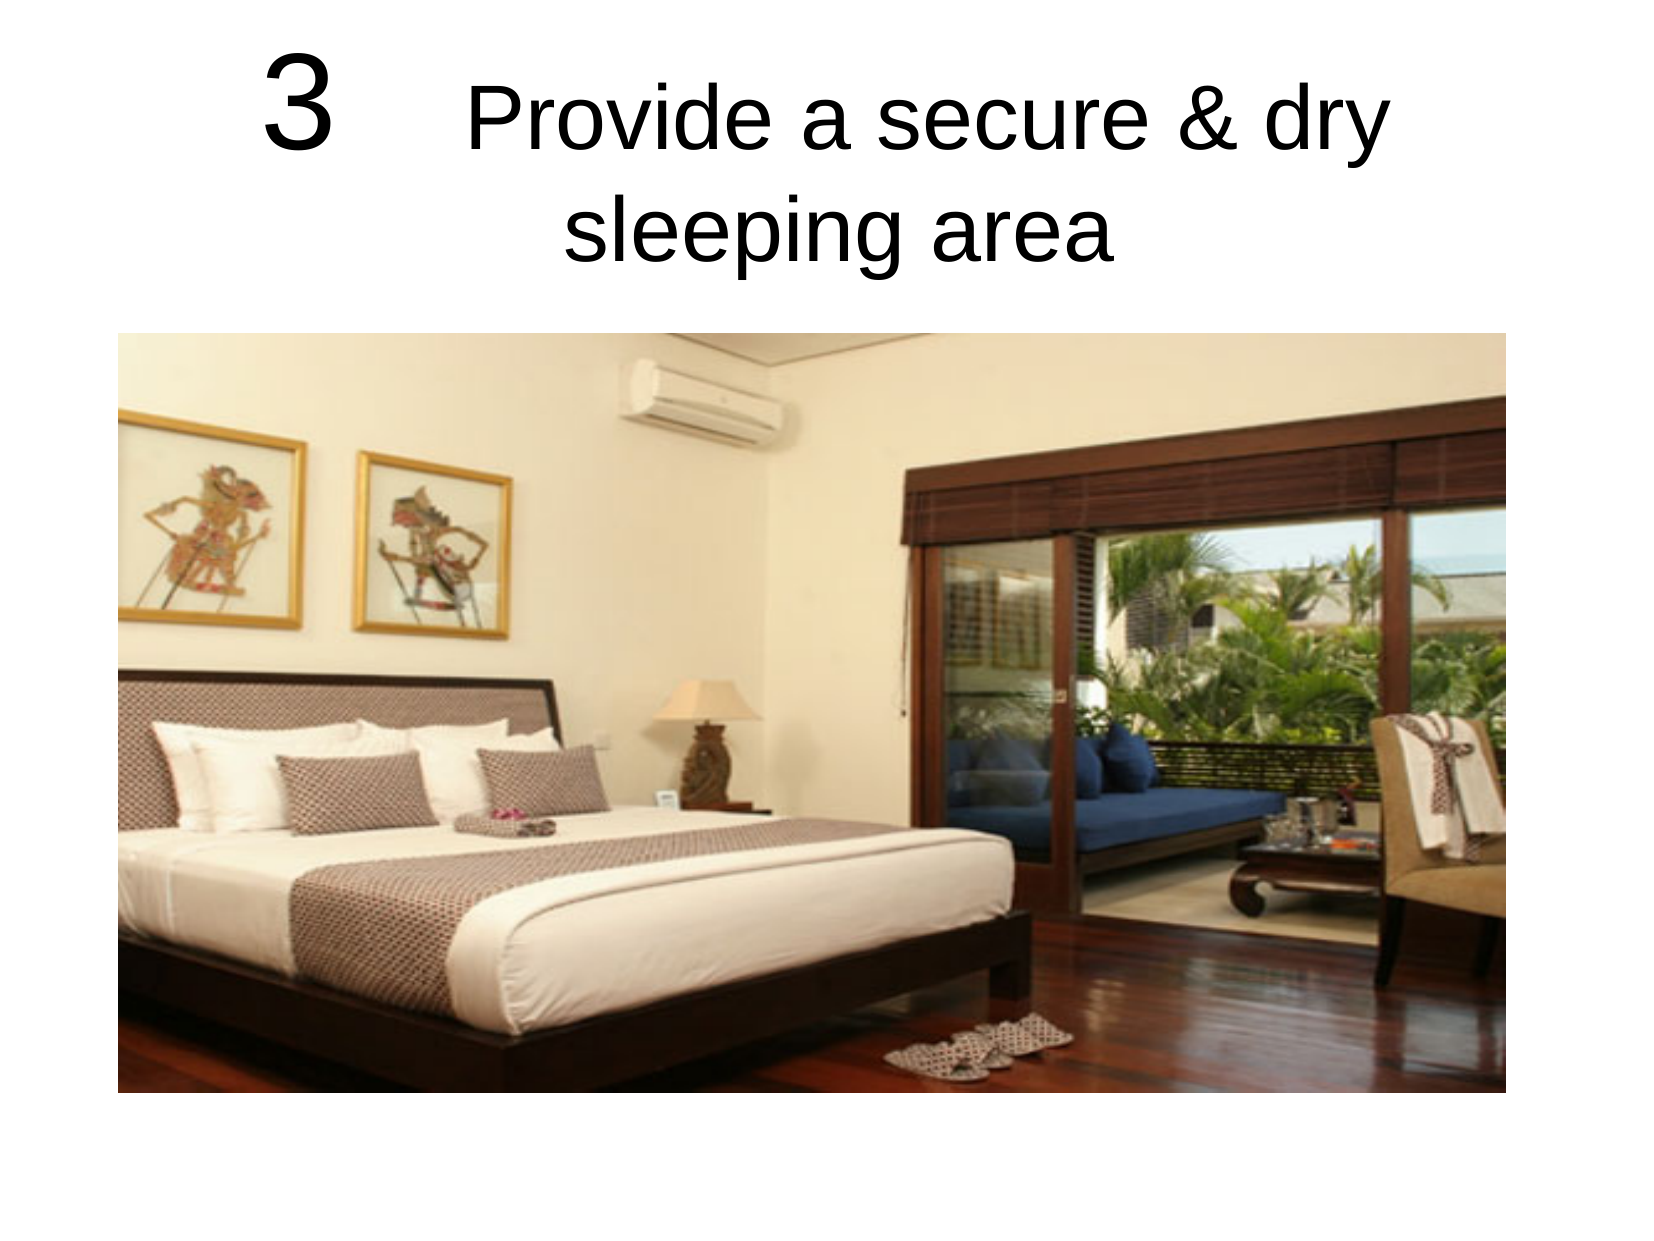

# 3 Provide a secure & dry sleeping area